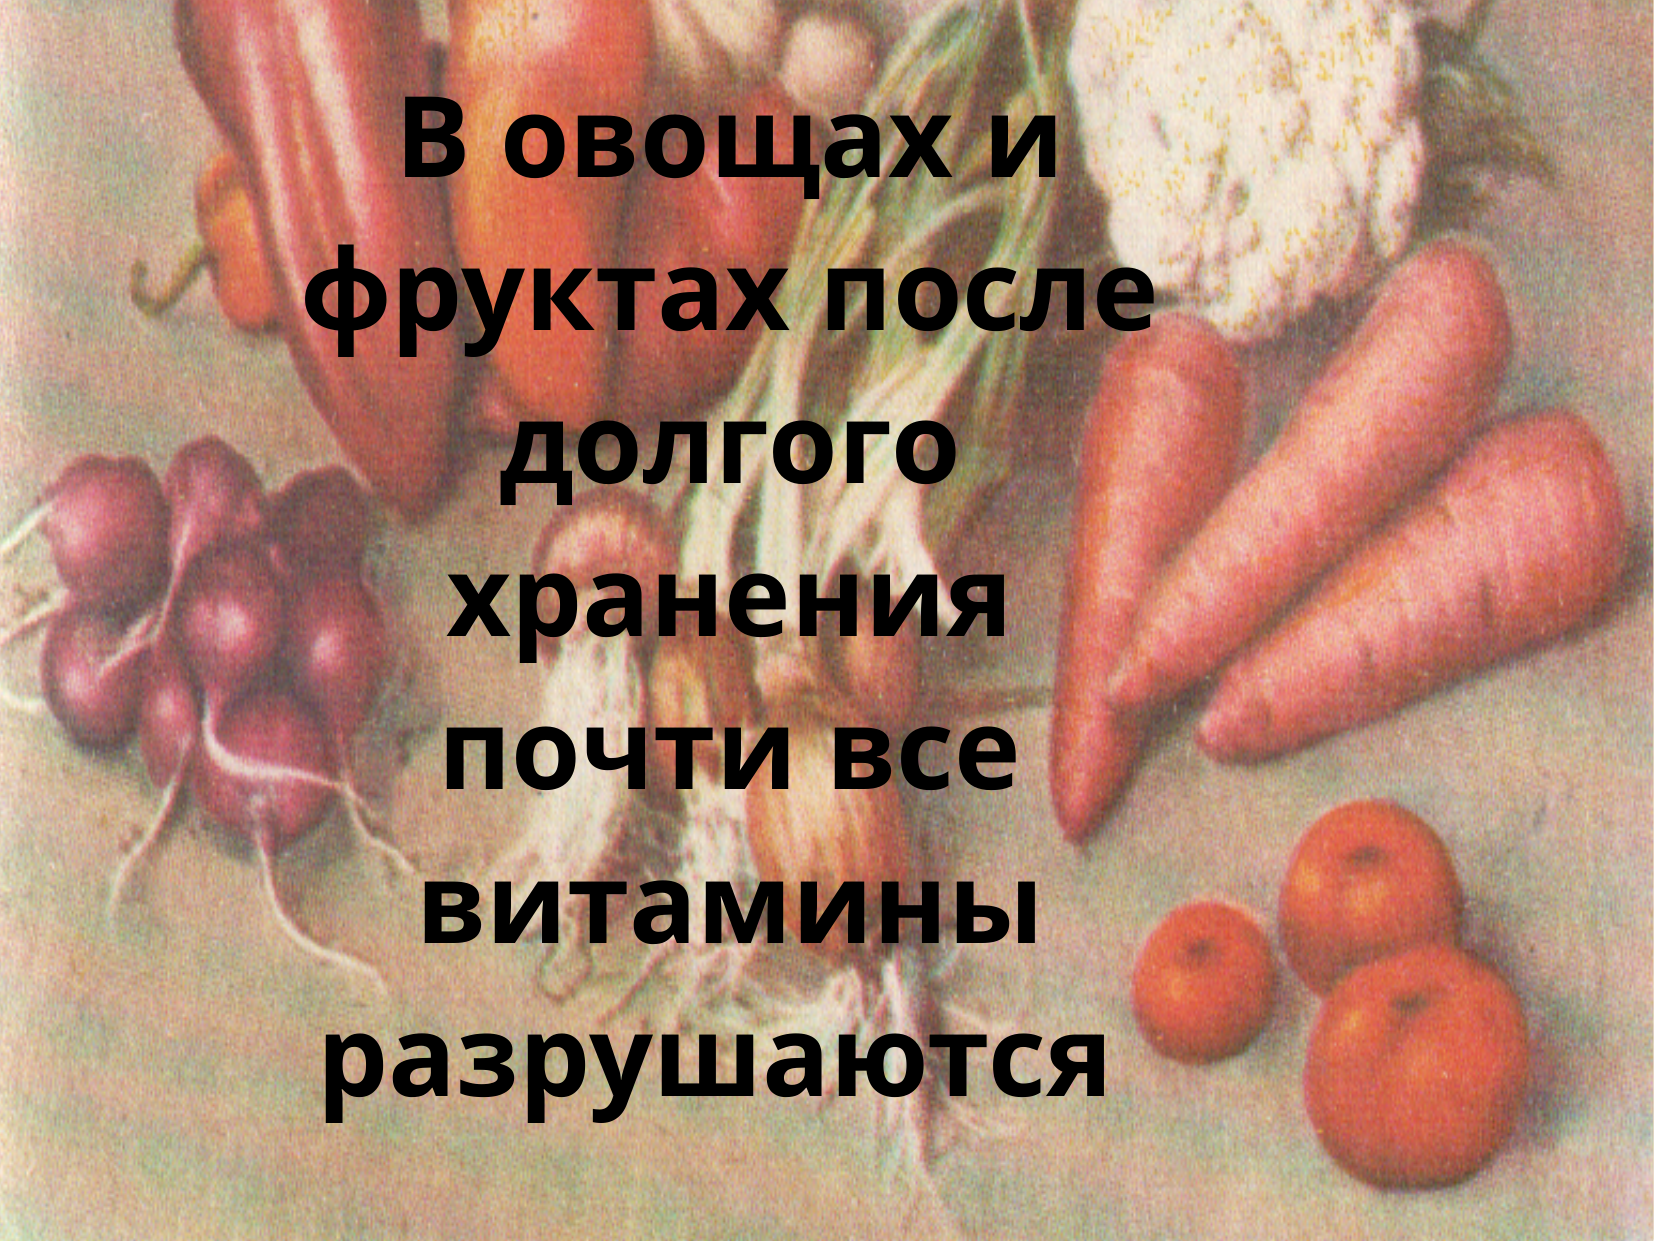

#
В овощах и фруктах после долгого
 хранения
почти все витамины
разрушаются